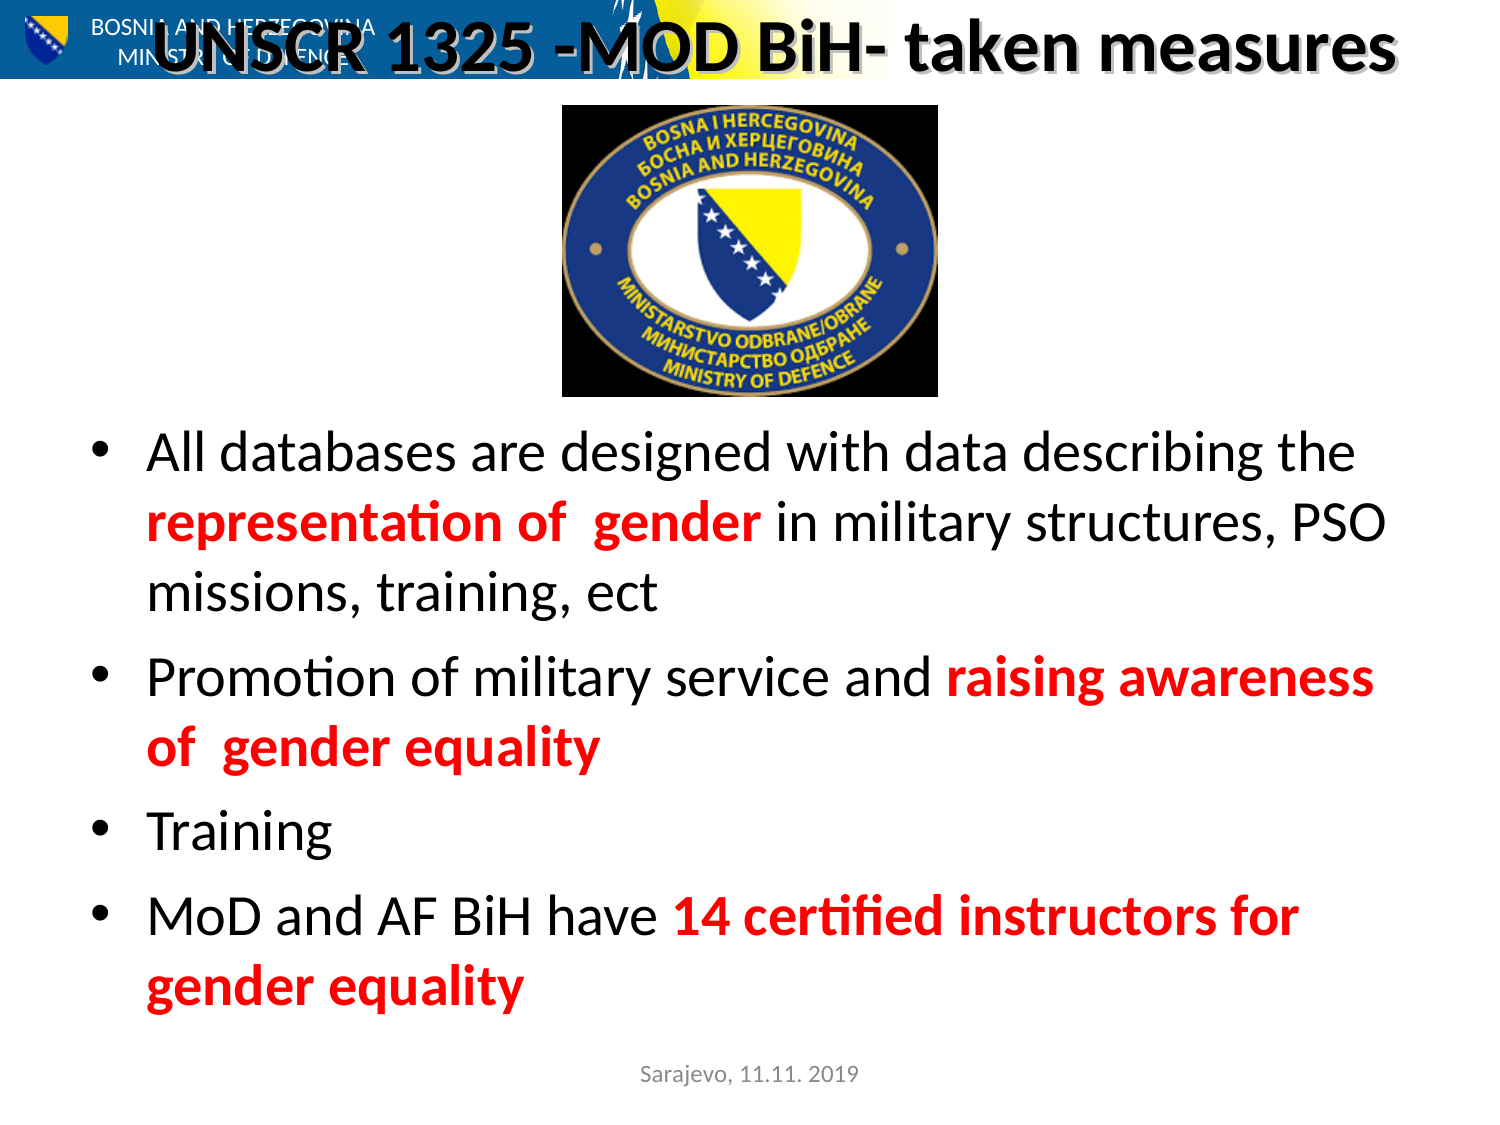

UNSCR 1325 -MOD BiH- taken measures
# All databases are designed with data describing the representation of gender in military structures, PSO missions, training, ect
Promotion of military service and raising awareness of gender equality
Training
MoD and AF BiH have 14 certified instructors for gender equality
Sarajevo, 11.11. 2019